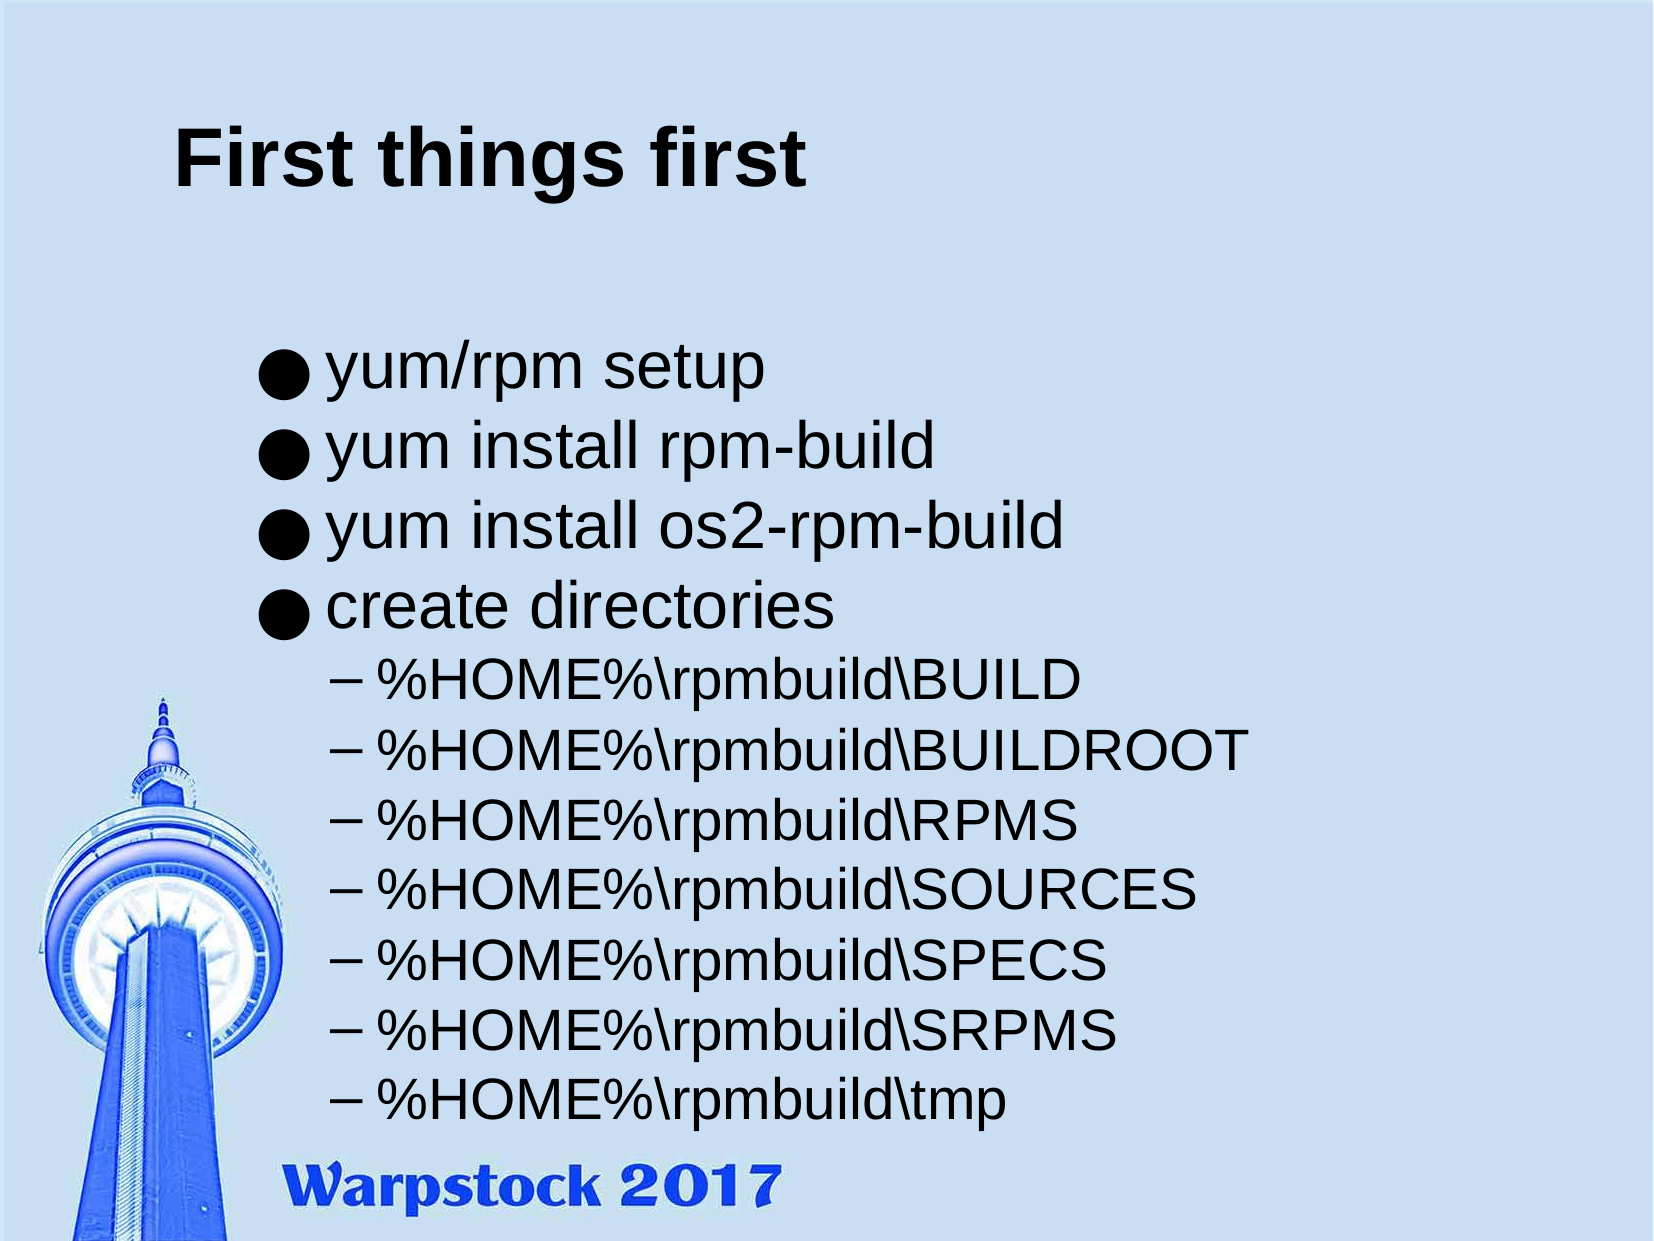

First things first
yum/rpm setup
yum install rpm-build
yum install os2-rpm-build
create directories
%HOME%\rpmbuild\BUILD
%HOME%\rpmbuild\BUILDROOT
%HOME%\rpmbuild\RPMS
%HOME%\rpmbuild\SOURCES
%HOME%\rpmbuild\SPECS
%HOME%\rpmbuild\SRPMS
%HOME%\rpmbuild\tmp